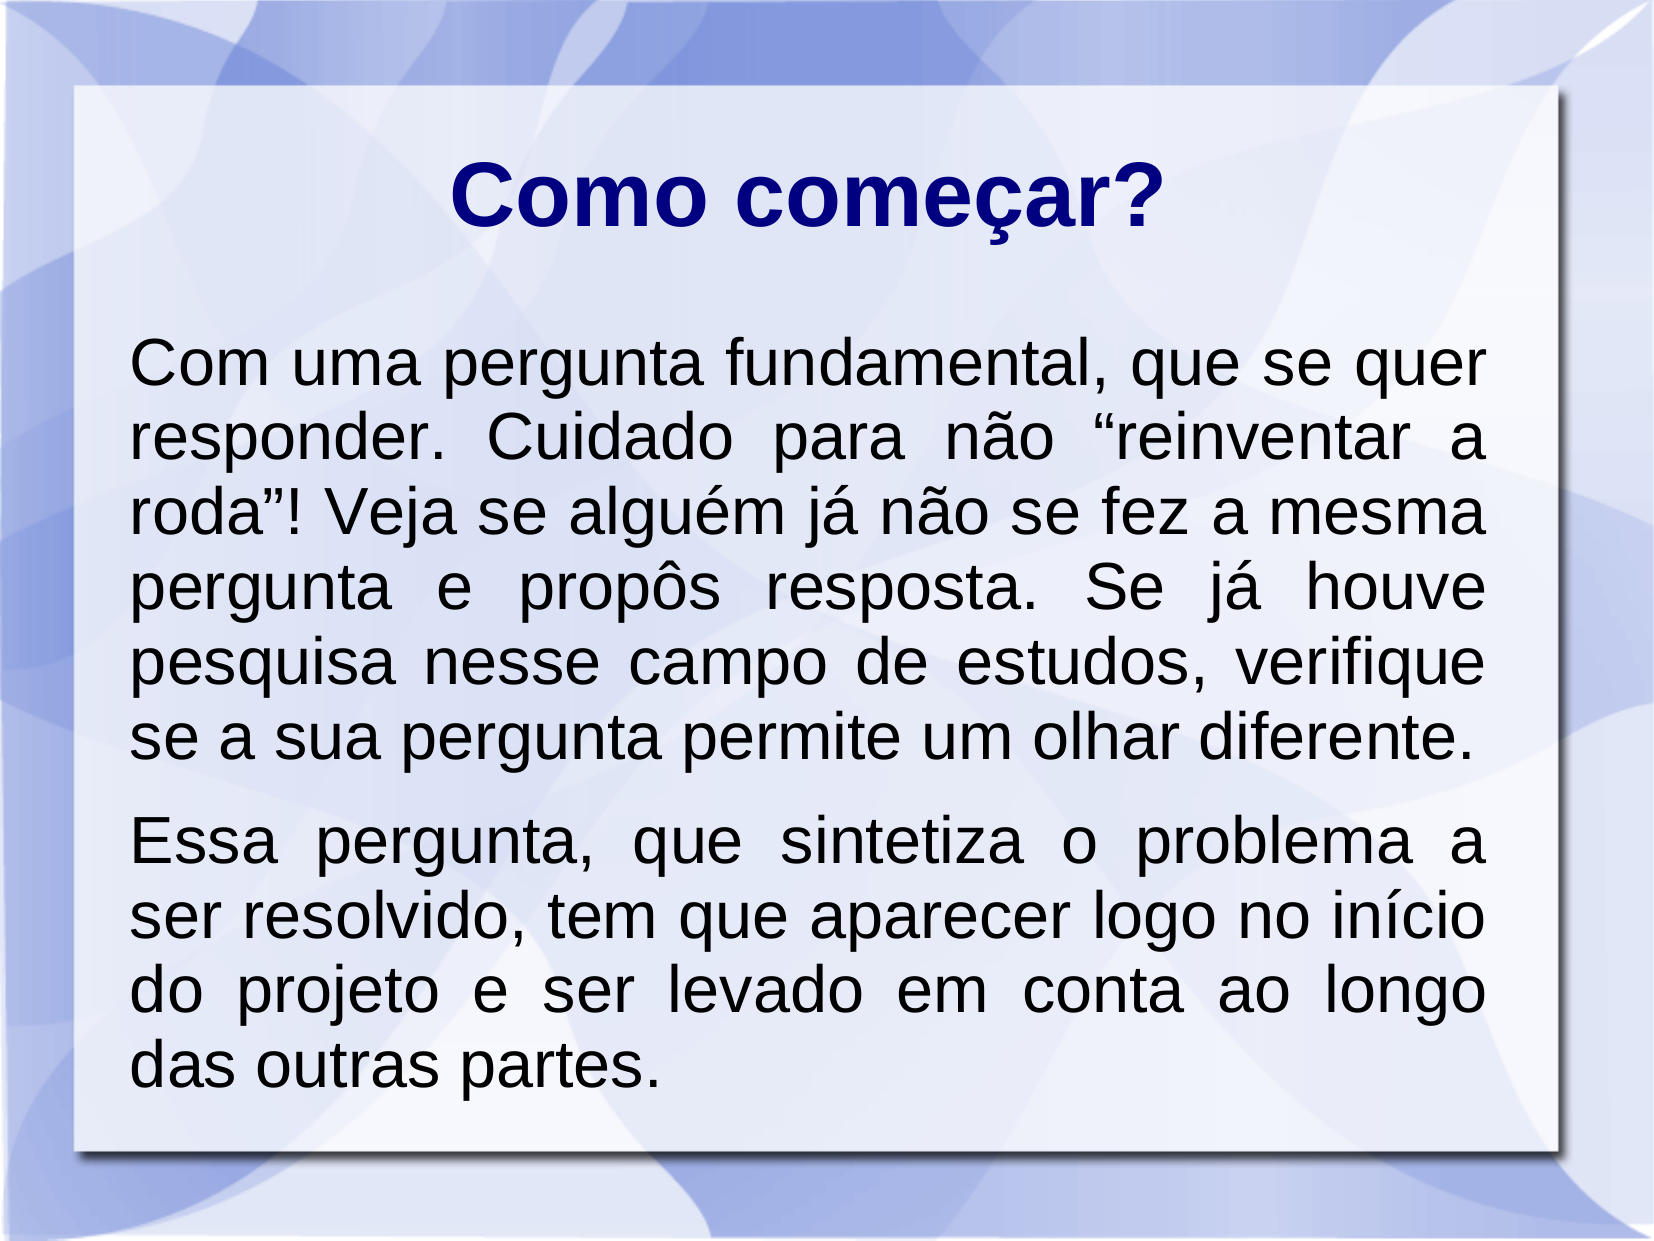

# Como começar?
Com uma pergunta fundamental, que se quer responder. Cuidado para não “reinventar a roda”! Veja se alguém já não se fez a mesma pergunta e propôs resposta. Se já houve pesquisa nesse campo de estudos, verifique se a sua pergunta permite um olhar diferente.
Essa pergunta, que sintetiza o problema a ser resolvido, tem que aparecer logo no início do projeto e ser levado em conta ao longo das outras partes.